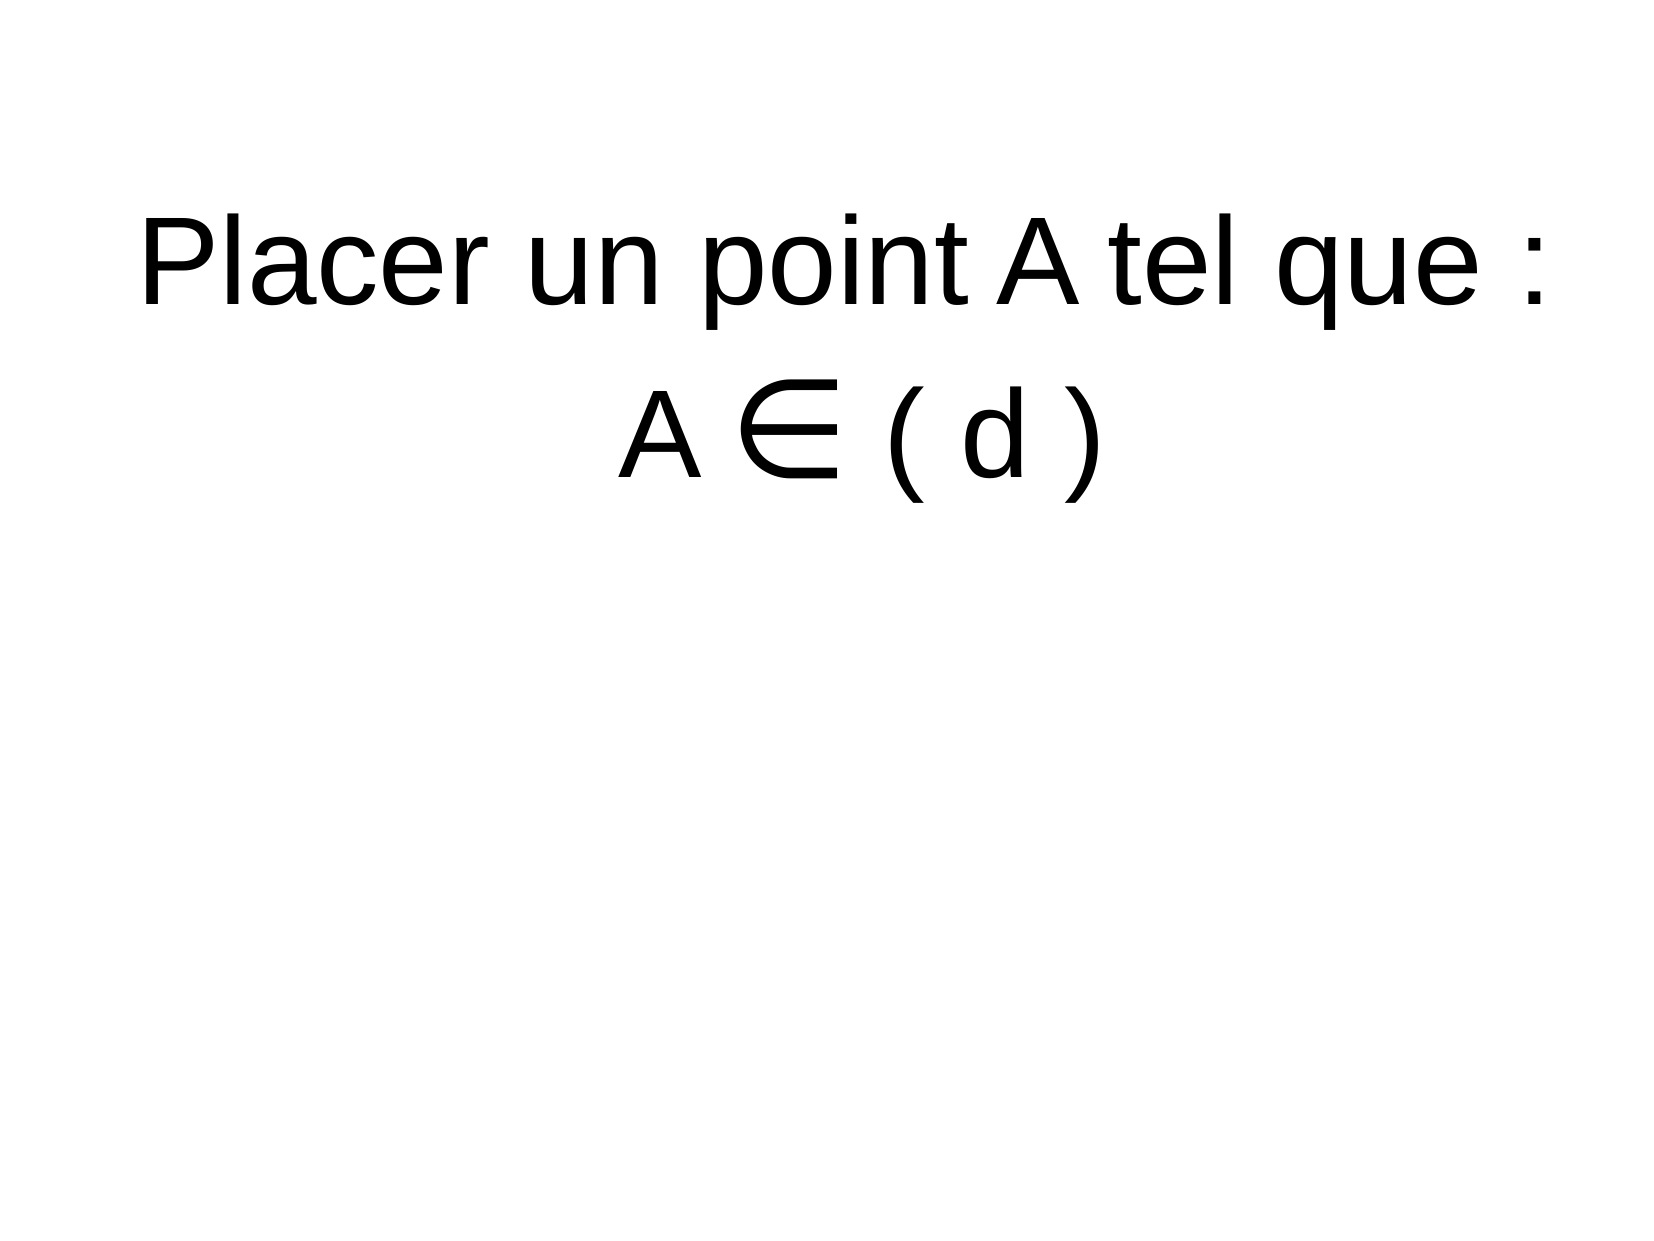

# Placer un point A tel que : A ∈ ( d )